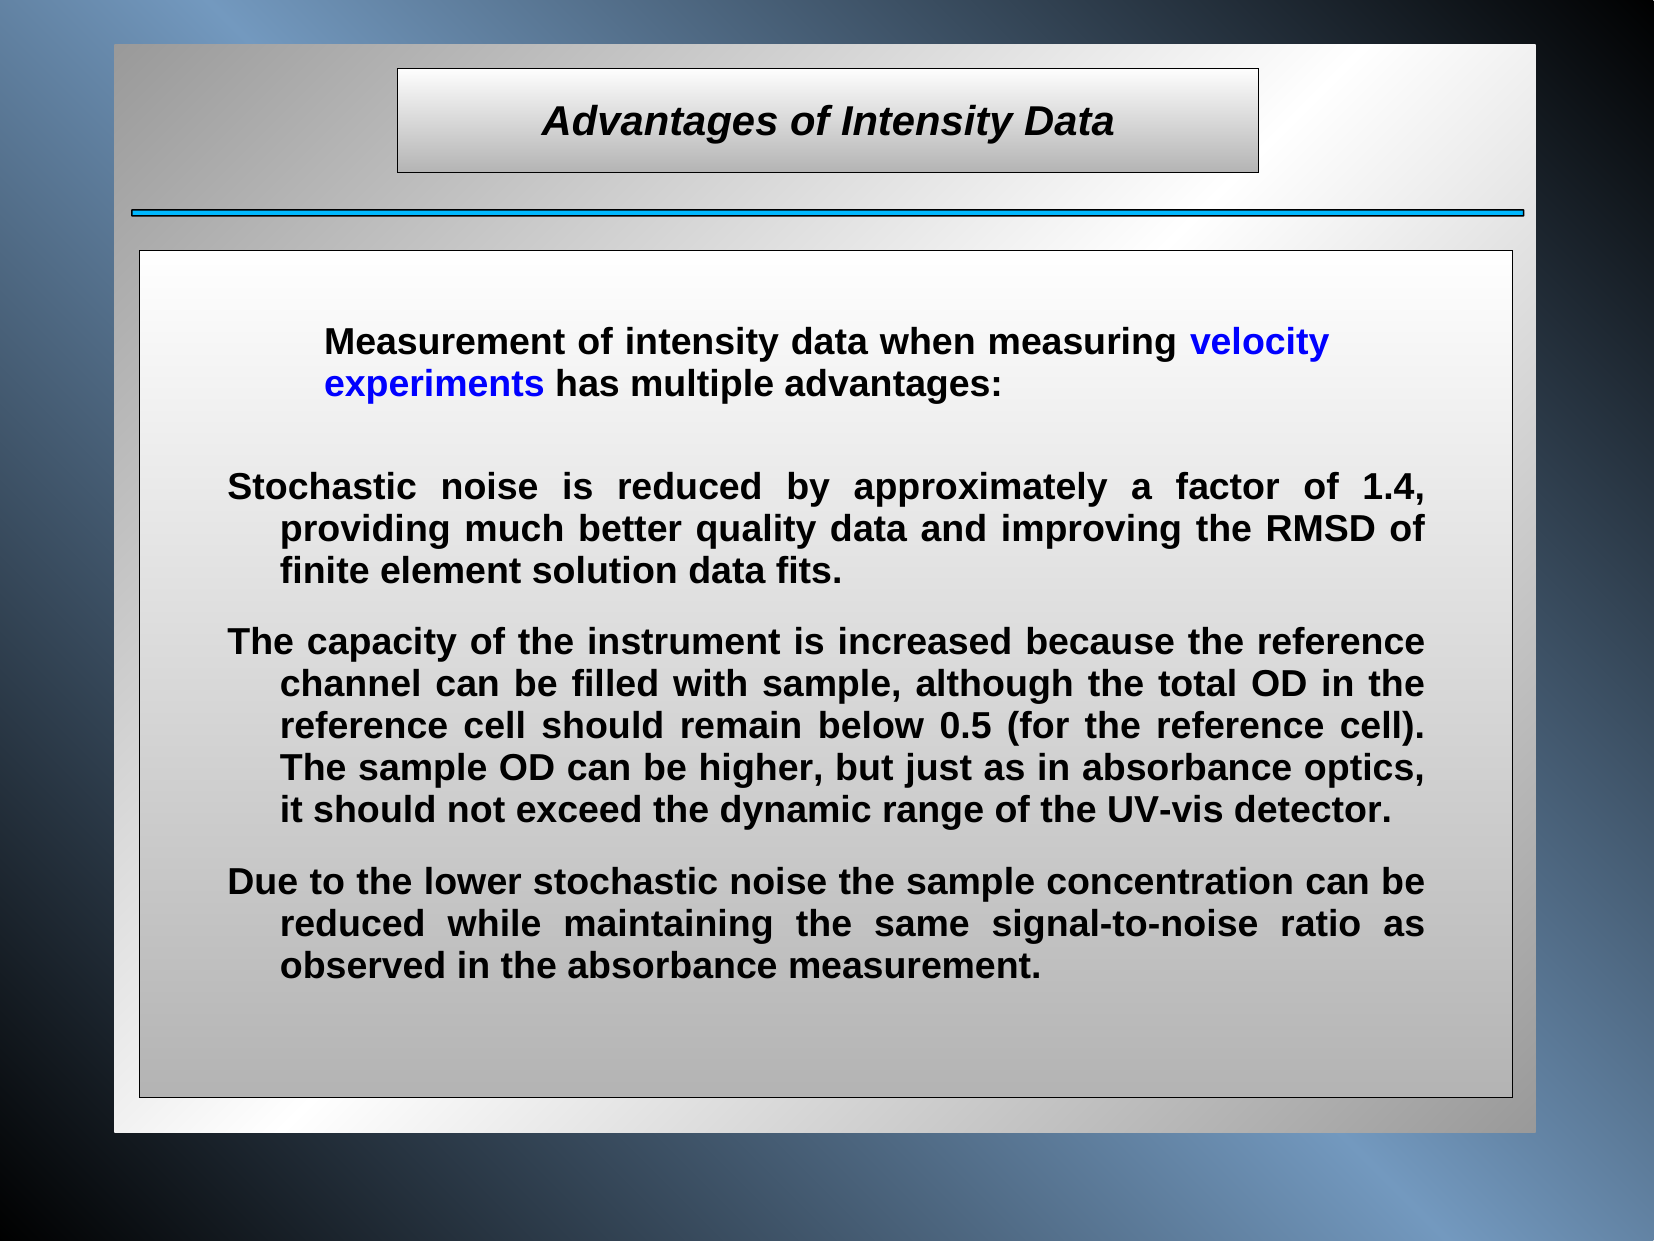

Advantages of Intensity Data
Measurement of intensity data when measuring velocity experiments has multiple advantages:
Stochastic noise is reduced by approximately a factor of 1.4, providing much better quality data and improving the RMSD of finite element solution data fits.
The capacity of the instrument is increased because the reference channel can be filled with sample, although the total OD in the reference cell should remain below 0.5 (for the reference cell). The sample OD can be higher, but just as in absorbance optics, it should not exceed the dynamic range of the UV-vis detector.
Due to the lower stochastic noise the sample concentration can be reduced while maintaining the same signal-to-noise ratio as observed in the absorbance measurement.